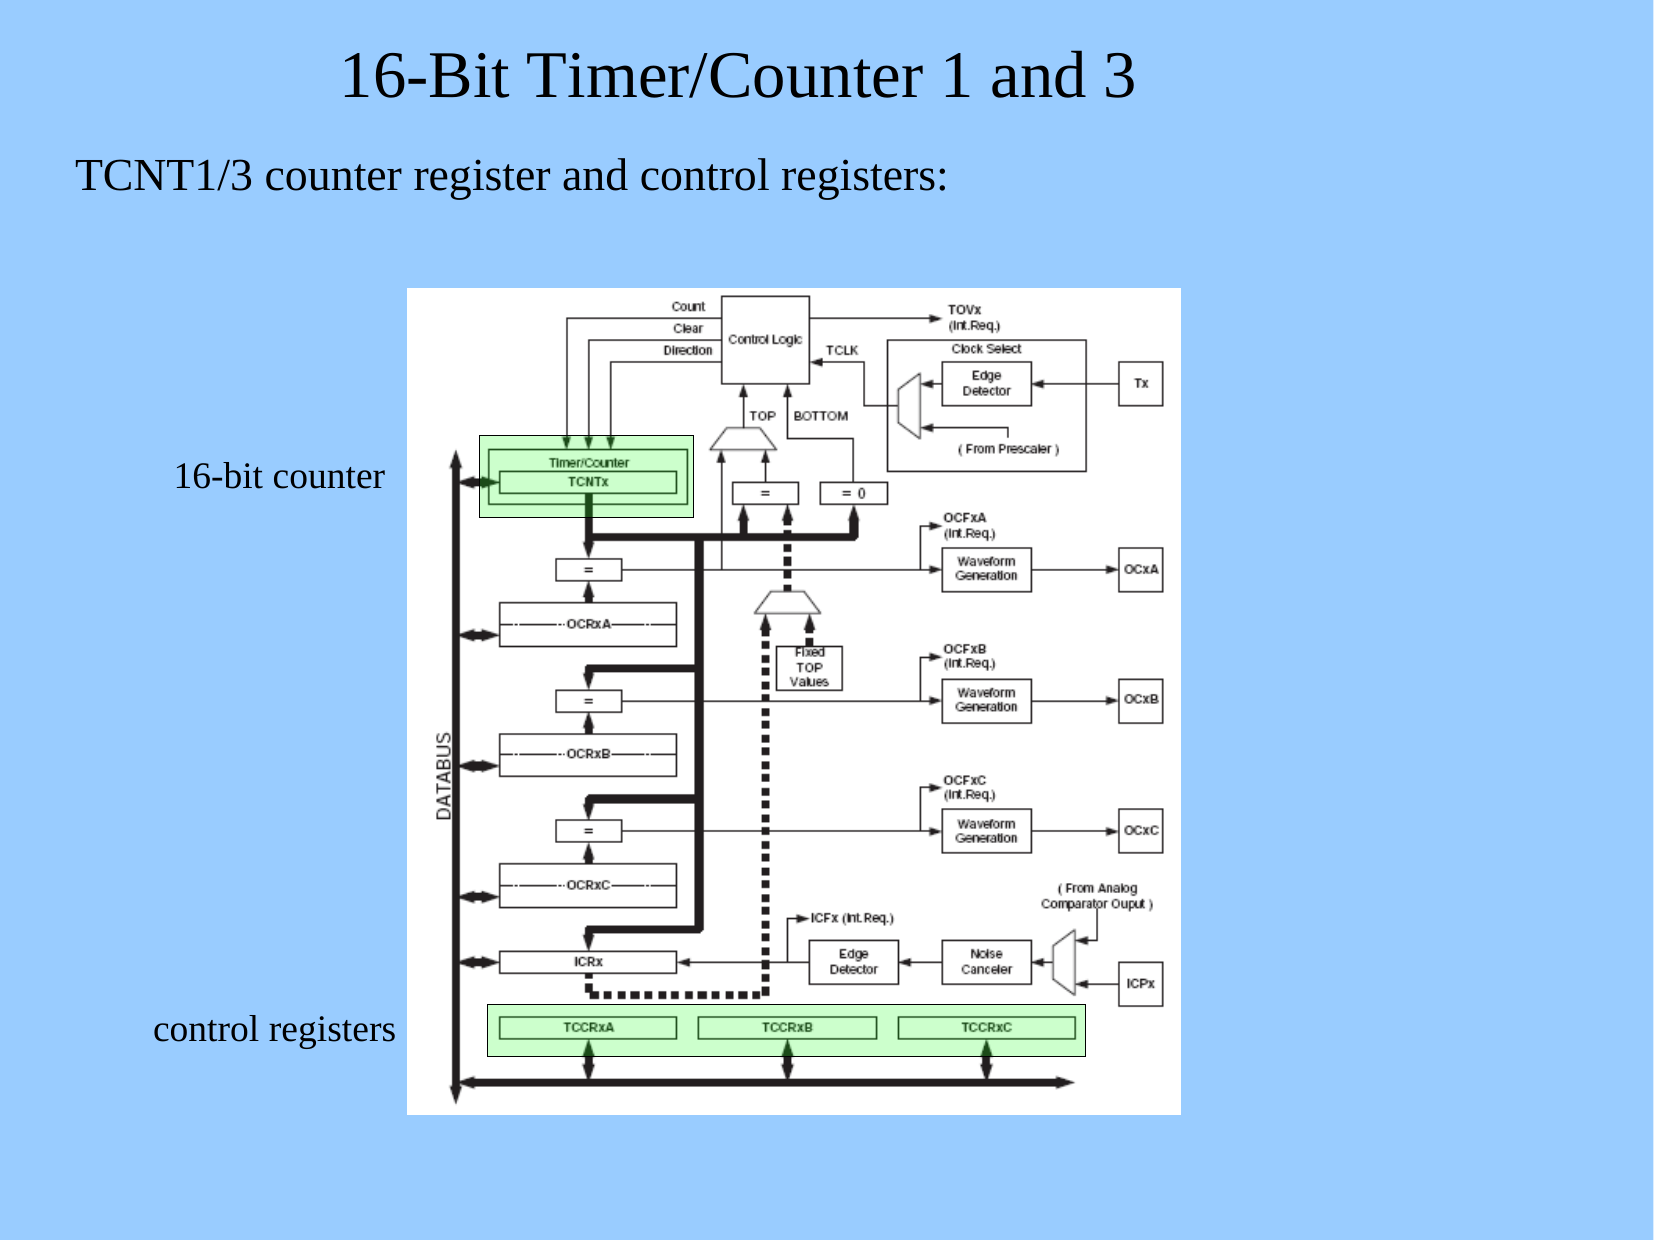

16-Bit Timer/Counter 1 and 3
TCNT1/3 counter register and control registers:
16-bit counter
control registers